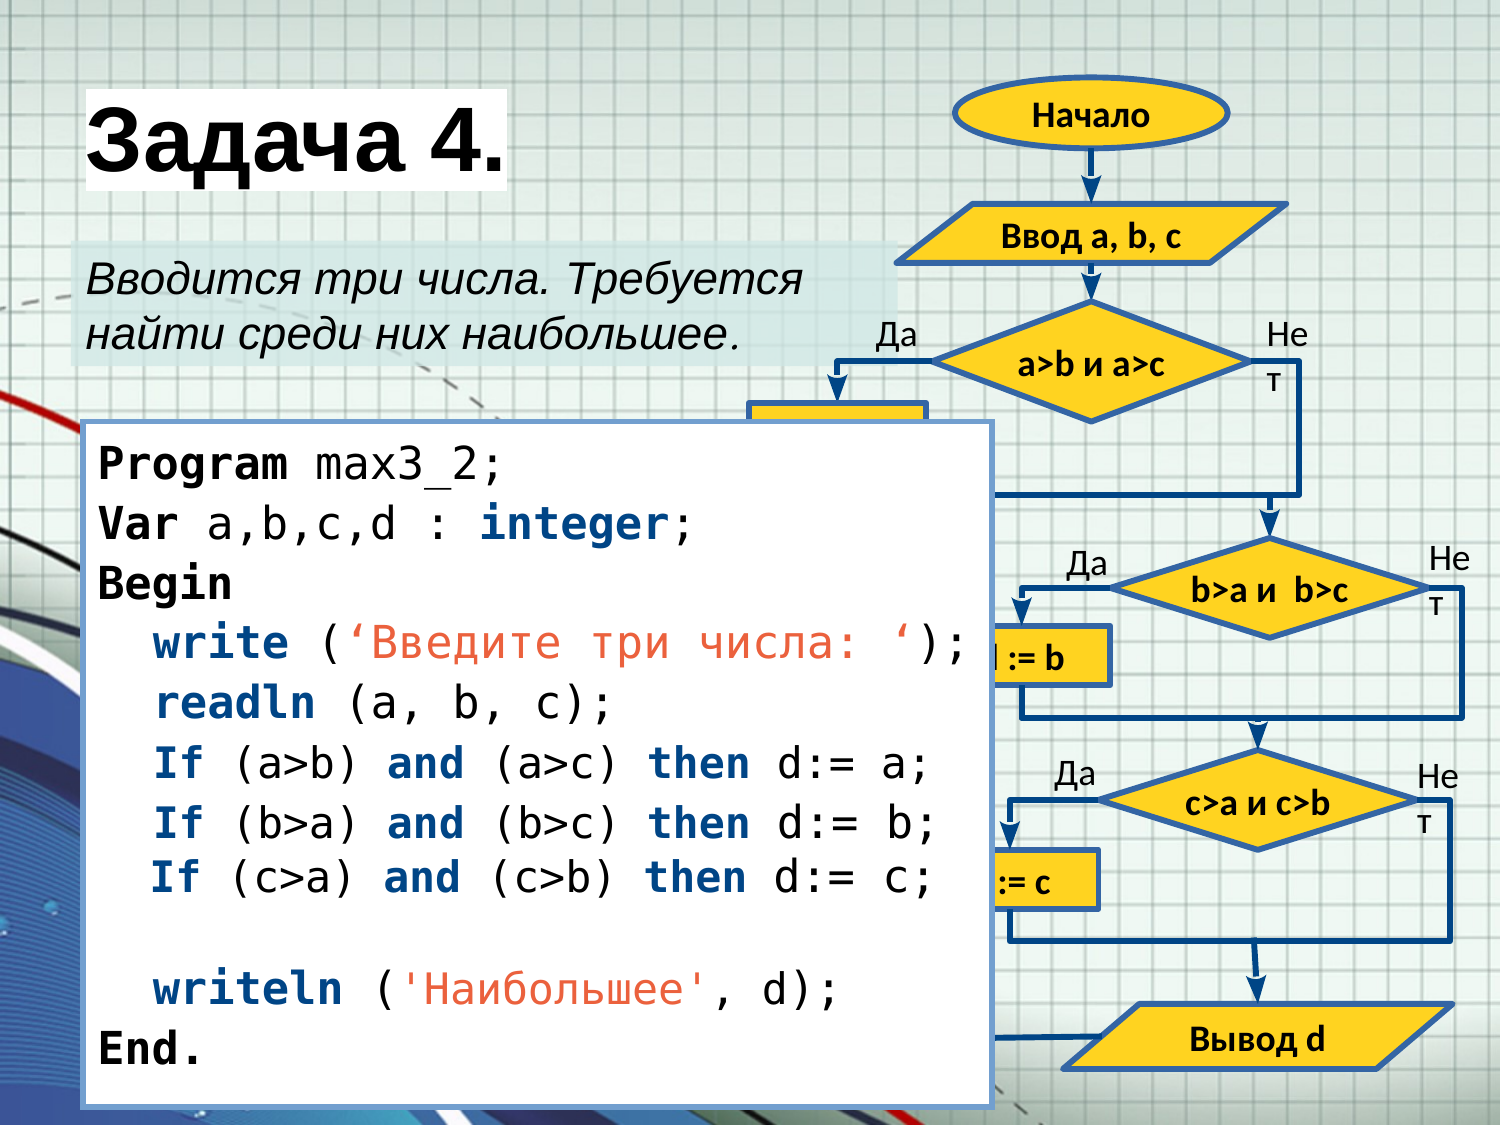

# Задача 4.
Начало
Ввод a, b, c
Нет
Да
a>b и a>c
d := a
Нет
Да
b>a и b>c
d := b
Да
Нет
с>a и c>b
d := c
Конец
Вывод d
Вводится три числа. Требуется найти среди них наибольшее
Program max3_2;
Var a,b,c,d : integer;
Begin
	write (‘Введите три числа: ‘);
	readln (a, b, c);
	If (a>b) and (a>c) then d:= a;
		If (b>a) and (b>c) then d:= b;
 If (c>a) and (c>b) then d:= c;
	writeln ('Наибольшее', d);
End.